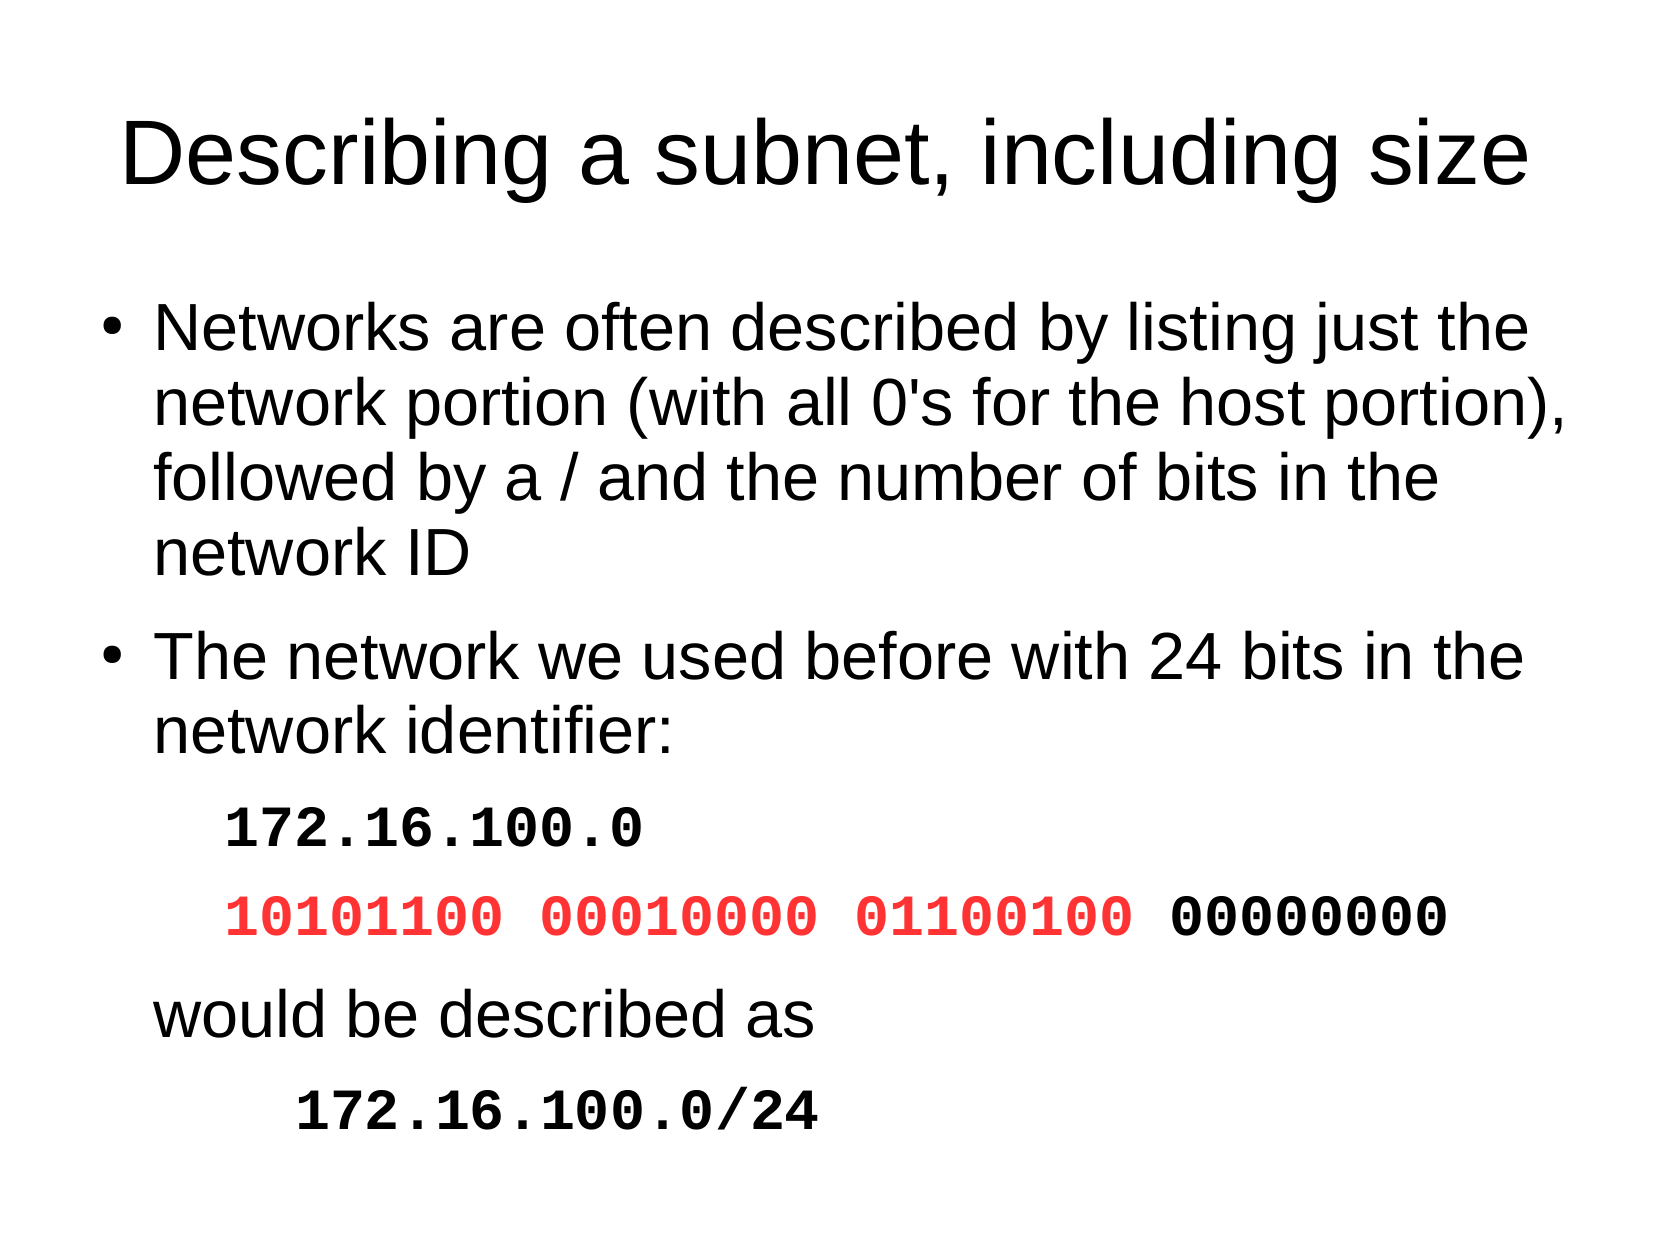

# Describing a subnet, including size
Networks are often described by listing just the network portion (with all 0's for the host portion), followed by a / and the number of bits in the network ID
The network we used before with 24 bits in the network identifier:
172.16.100.0
10101100 00010000 01100100 00000000
would be described as
172.16.100.0/24